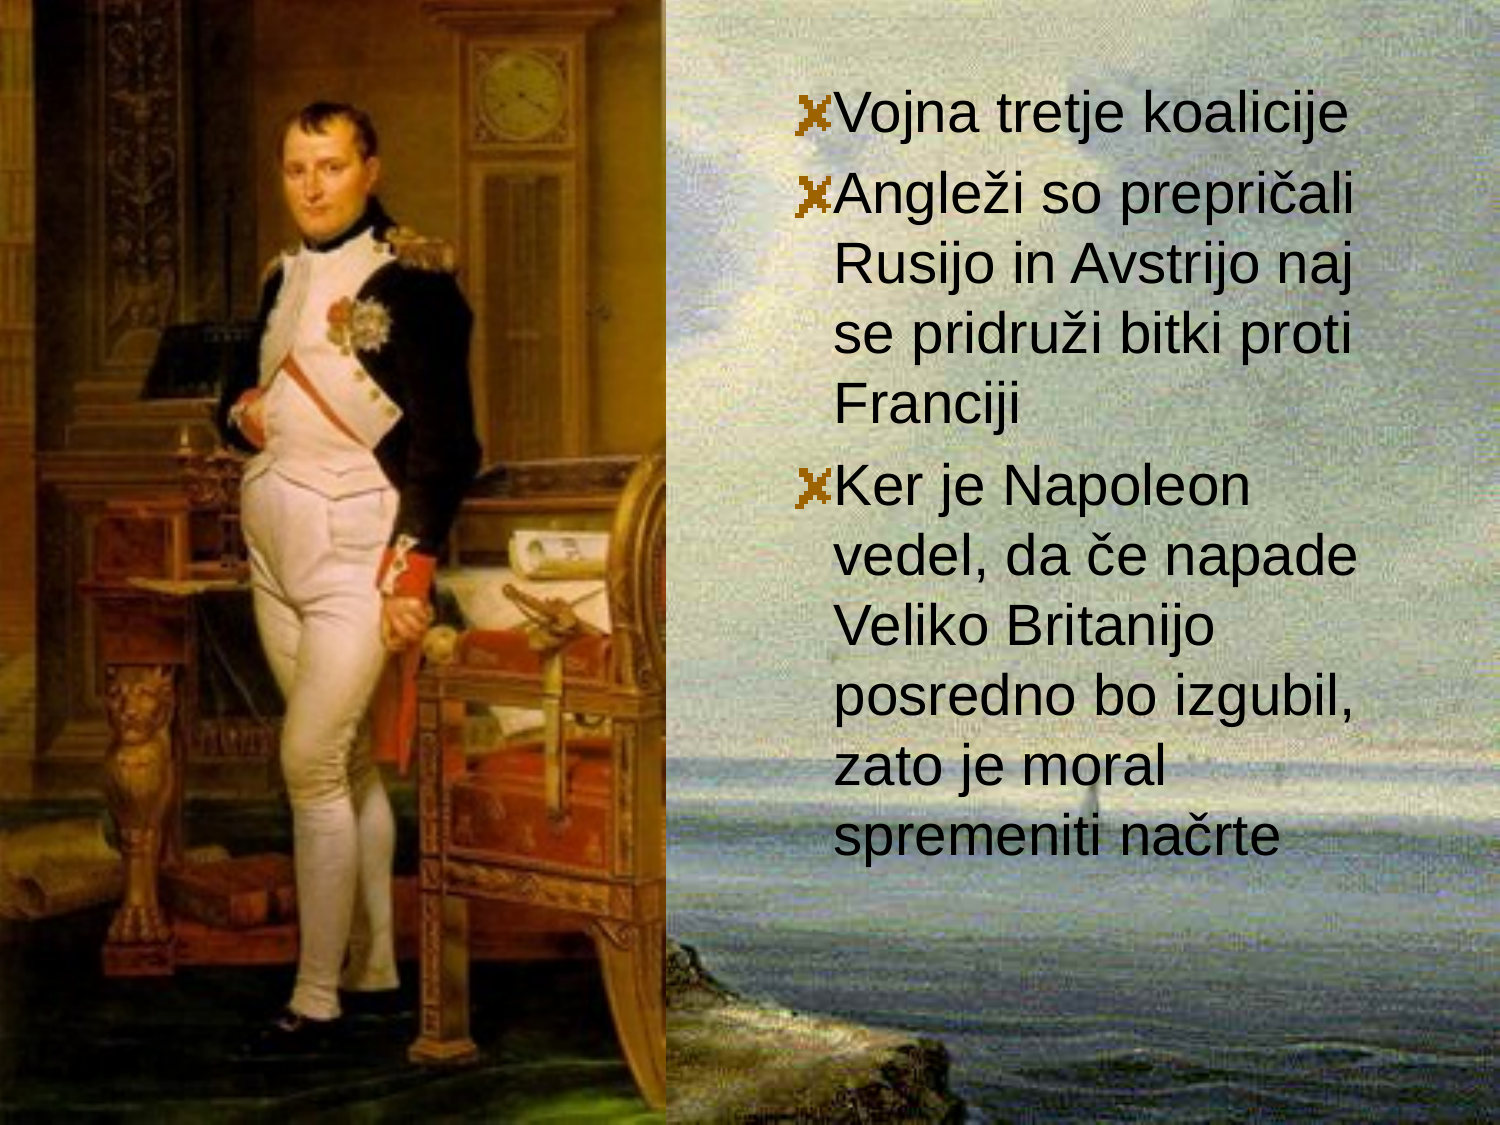

#
Vojna tretje koalicije
Angleži so prepričali Rusijo in Avstrijo naj se pridruži bitki proti Franciji
Ker je Napoleon vedel, da če napade Veliko Britanijo posredno bo izgubil, zato je moral spremeniti načrte